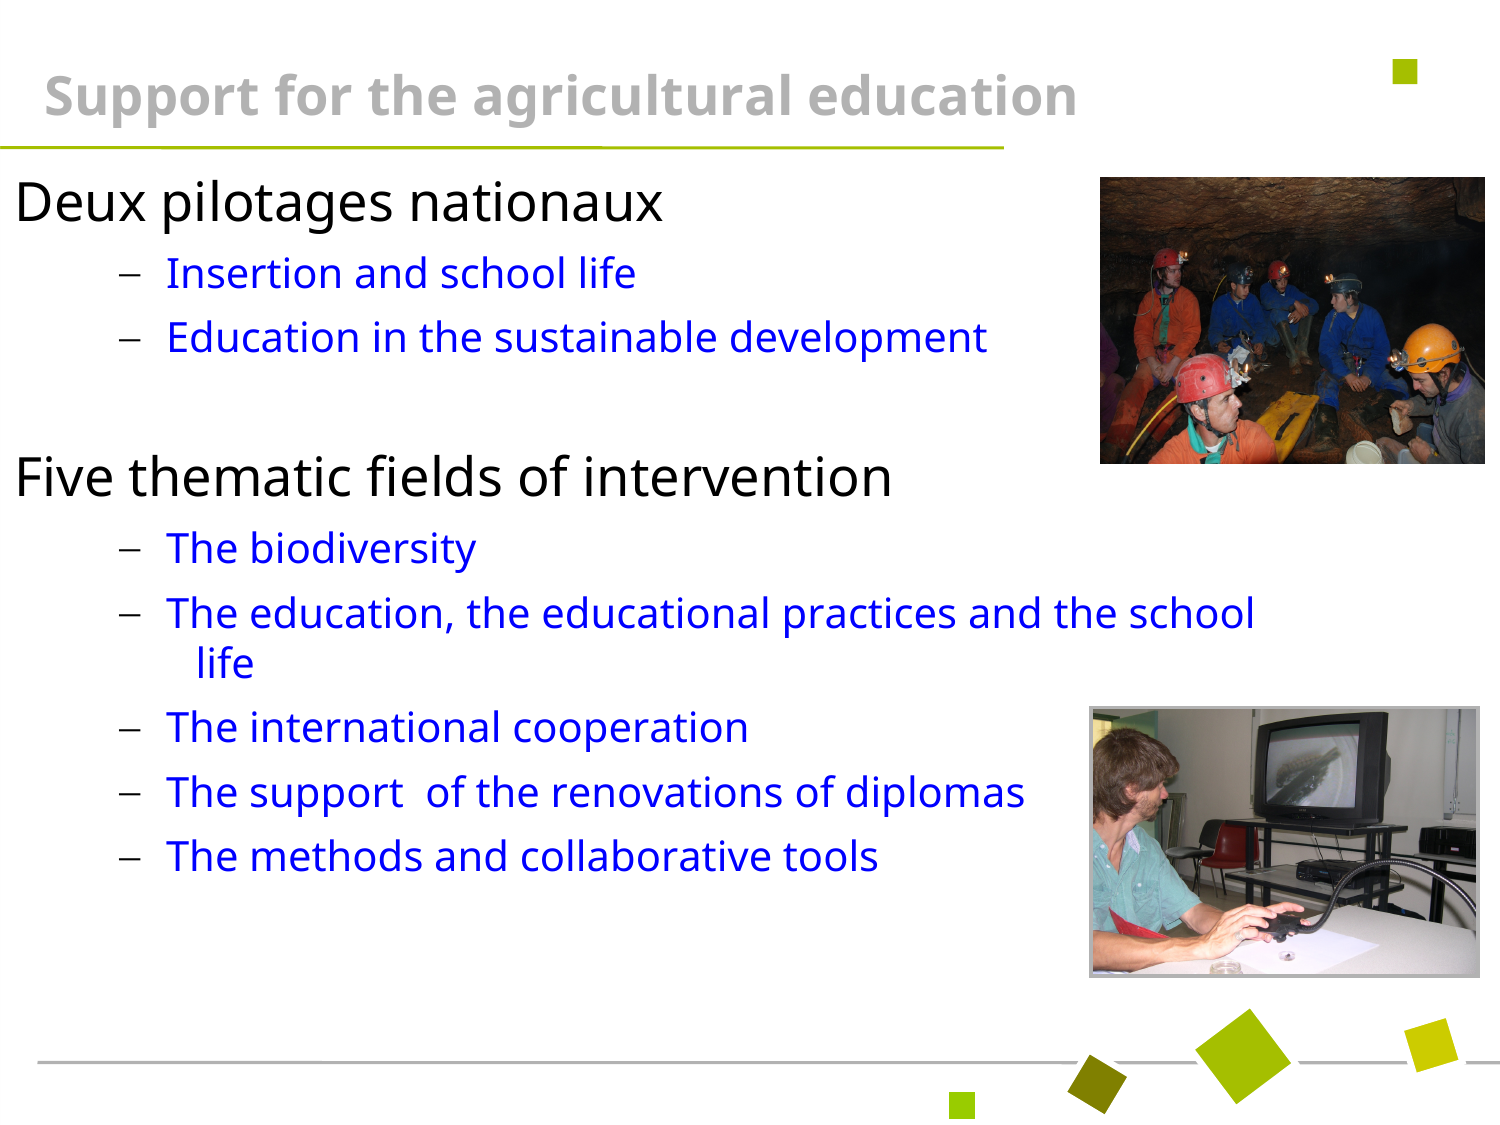

Support for the agricultural education
# Deux pilotages nationaux
Insertion and school life
Education in the sustainable development
Five thematic fields of intervention
The biodiversity
The education, the educational practices and the school life
The international cooperation
The support of the renovations of diplomas
The methods and collaborative tools